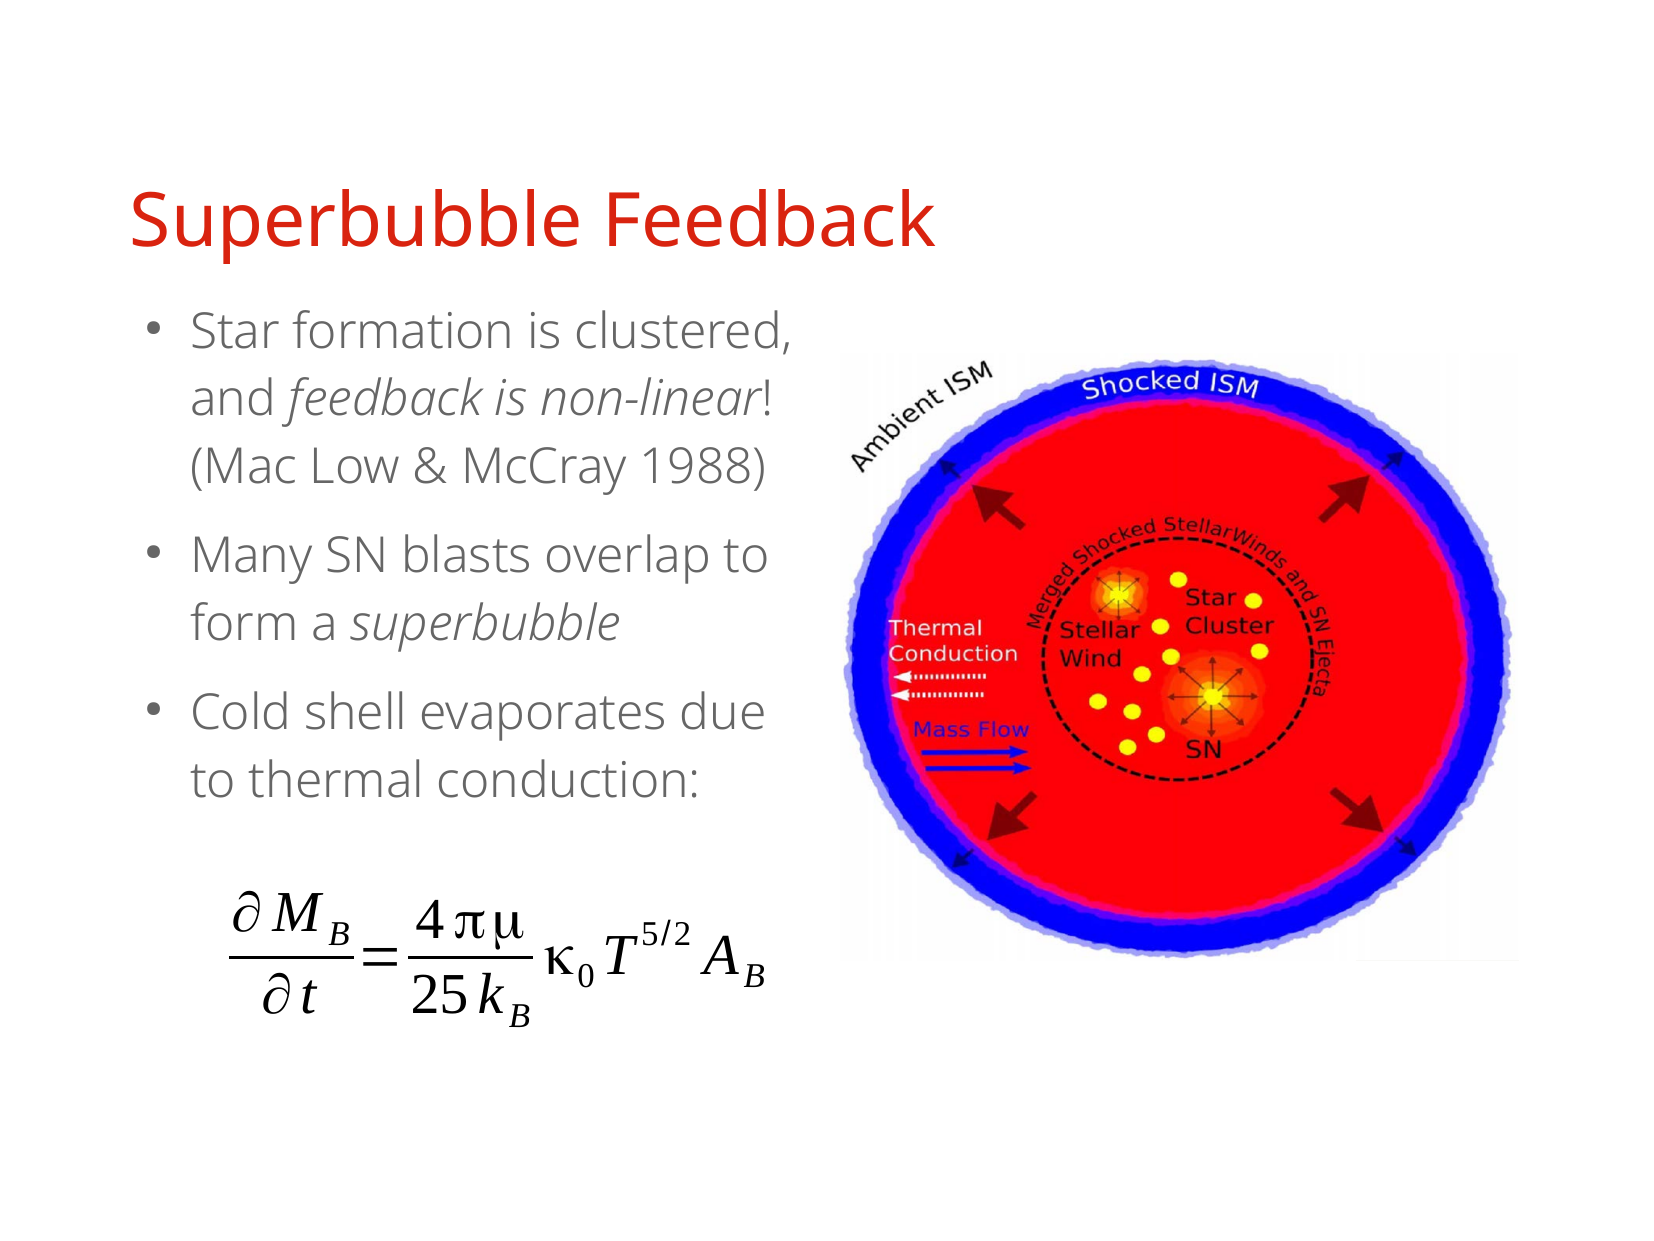

# Superbubble Feedback
Star formation is clustered, and feedback is non-linear! (Mac Low & McCray 1988)
Many SN blasts overlap to form a superbubble
Cold shell evaporates due to thermal conduction: